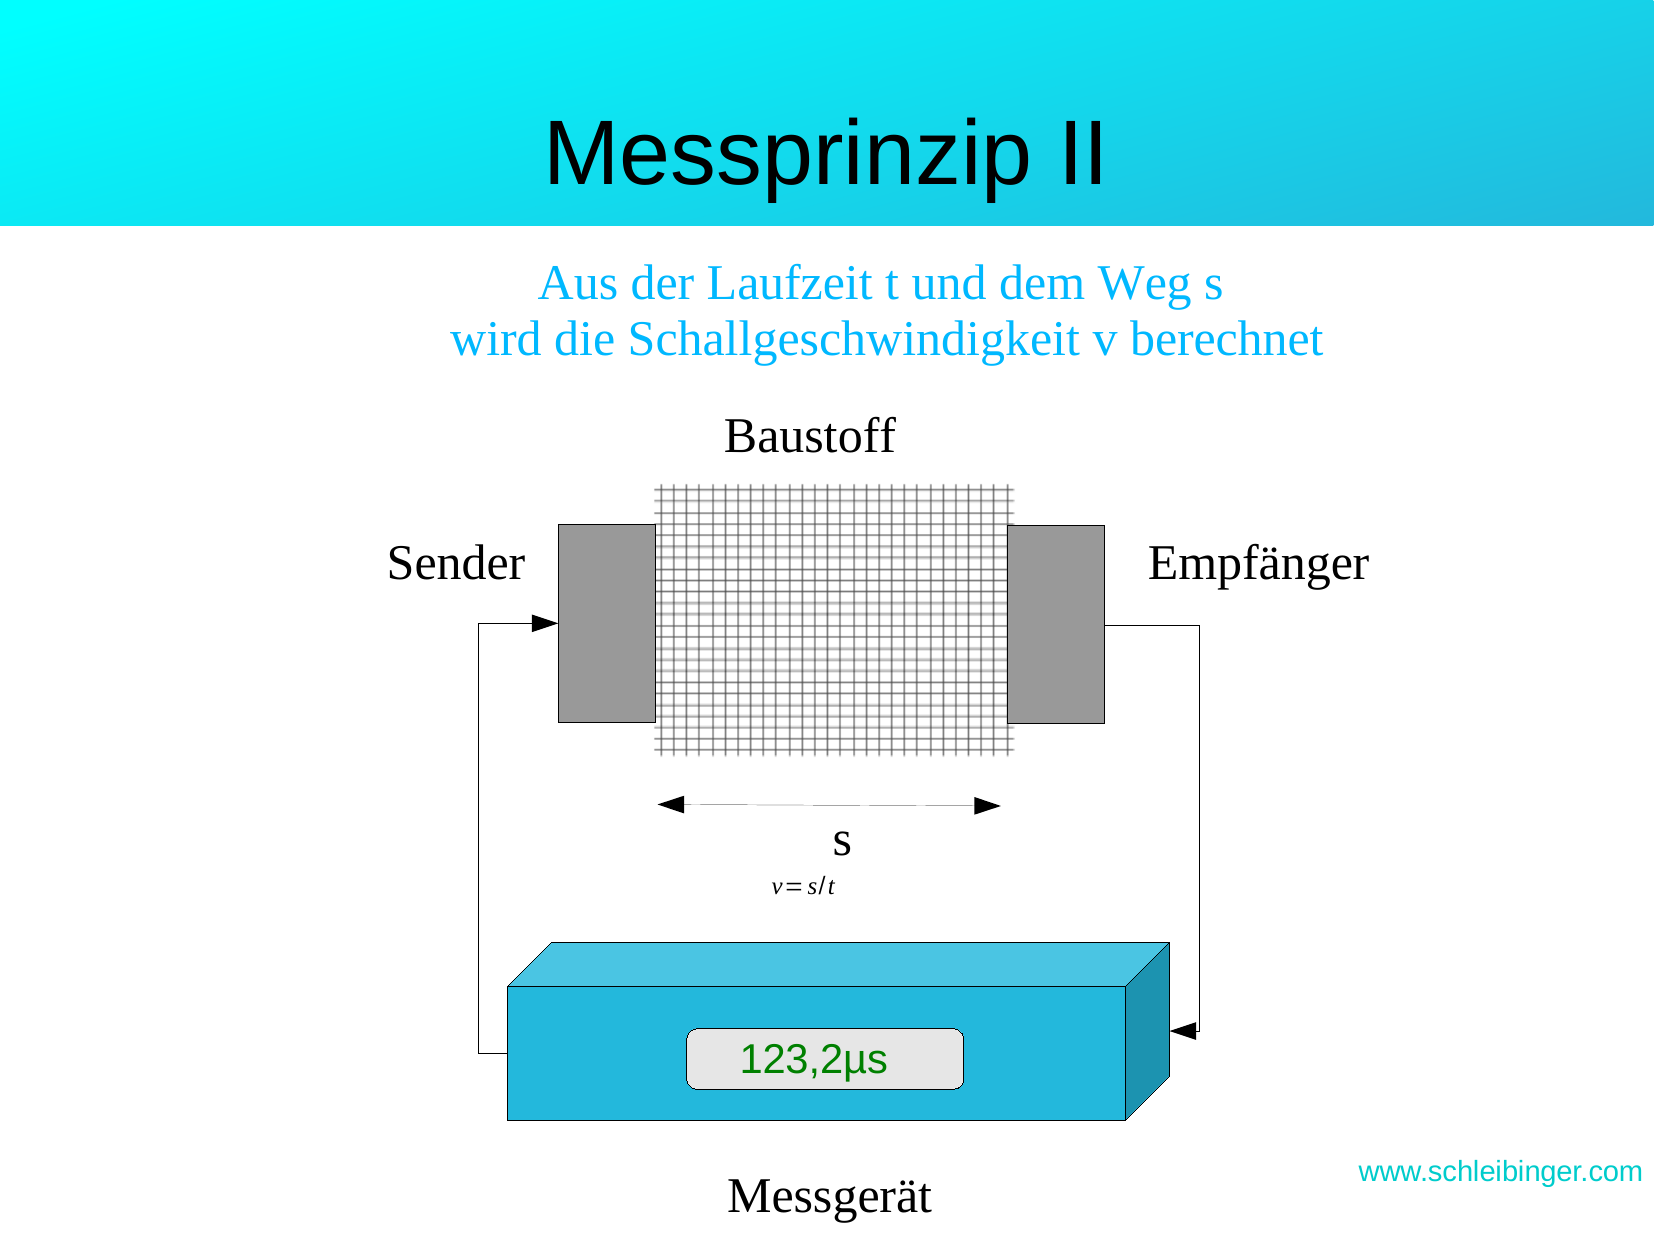

# Messprinzip II
Aus der Laufzeit t und dem Weg s
wird die Schallgeschwindigkeit v berechnet
Baustoff
Sender
Empfänger
 s
123,2µs
Messgerät